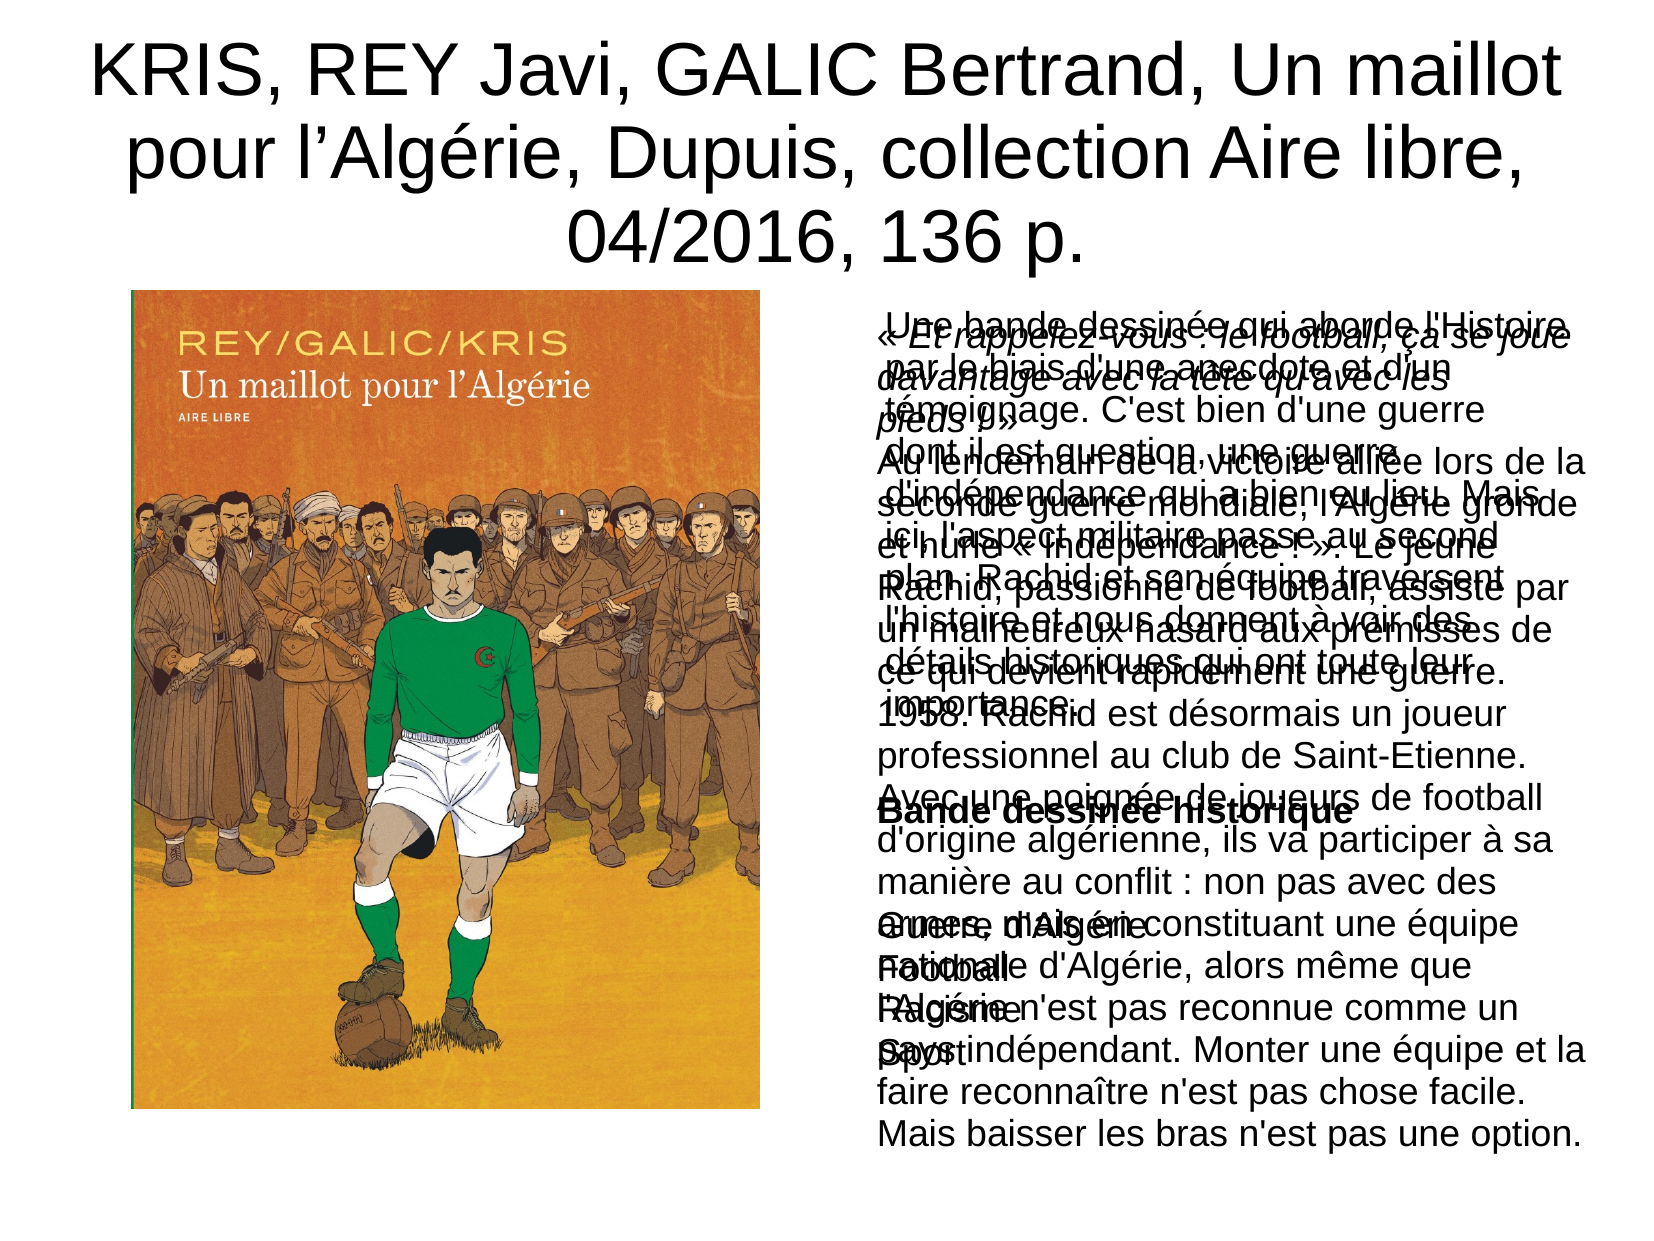

# KRIS, REY Javi, GALIC Bertrand, Un maillot pour l’Algérie, Dupuis, collection Aire libre, 04/2016, 136 p.
Une bande dessinée qui aborde l'Histoire par le biais d'une anecdote et d'un témoignage. C'est bien d'une guerre dont il est question, une guerre d'indépendance qui a bien eu lieu. Mais ici, l'aspect militaire passe au second plan. Rachid et son équipe traversent l'histoire et nous donnent à voir des détails historiques qui ont toute leur importance.
« Et rappelez-vous : le football, ça se joue davantage avec la tête qu'avec les pieds ! »
Au lendemain de la victoire alliée lors de la seconde guerre mondiale, l'Algérie gronde et hurle « Indépendance ! ». Le jeune Rachid, passionné de football, assiste par un malheureux hasard aux prémisses de ce qui devient rapidement une guerre.
1958. Rachid est désormais un joueur professionnel au club de Saint-Etienne. Avec une poignée de joueurs de football d'origine algérienne, ils va participer à sa manière au conflit : non pas avec des armes, mais en constituant une équipe nationale d'Algérie, alors même que l'Algérie n'est pas reconnue comme un pays indépendant. Monter une équipe et la faire reconnaître n'est pas chose facile. Mais baisser les bras n'est pas une option.
Bande dessinée historique
Guerre d'Algérie
Football
Racisme
Sport